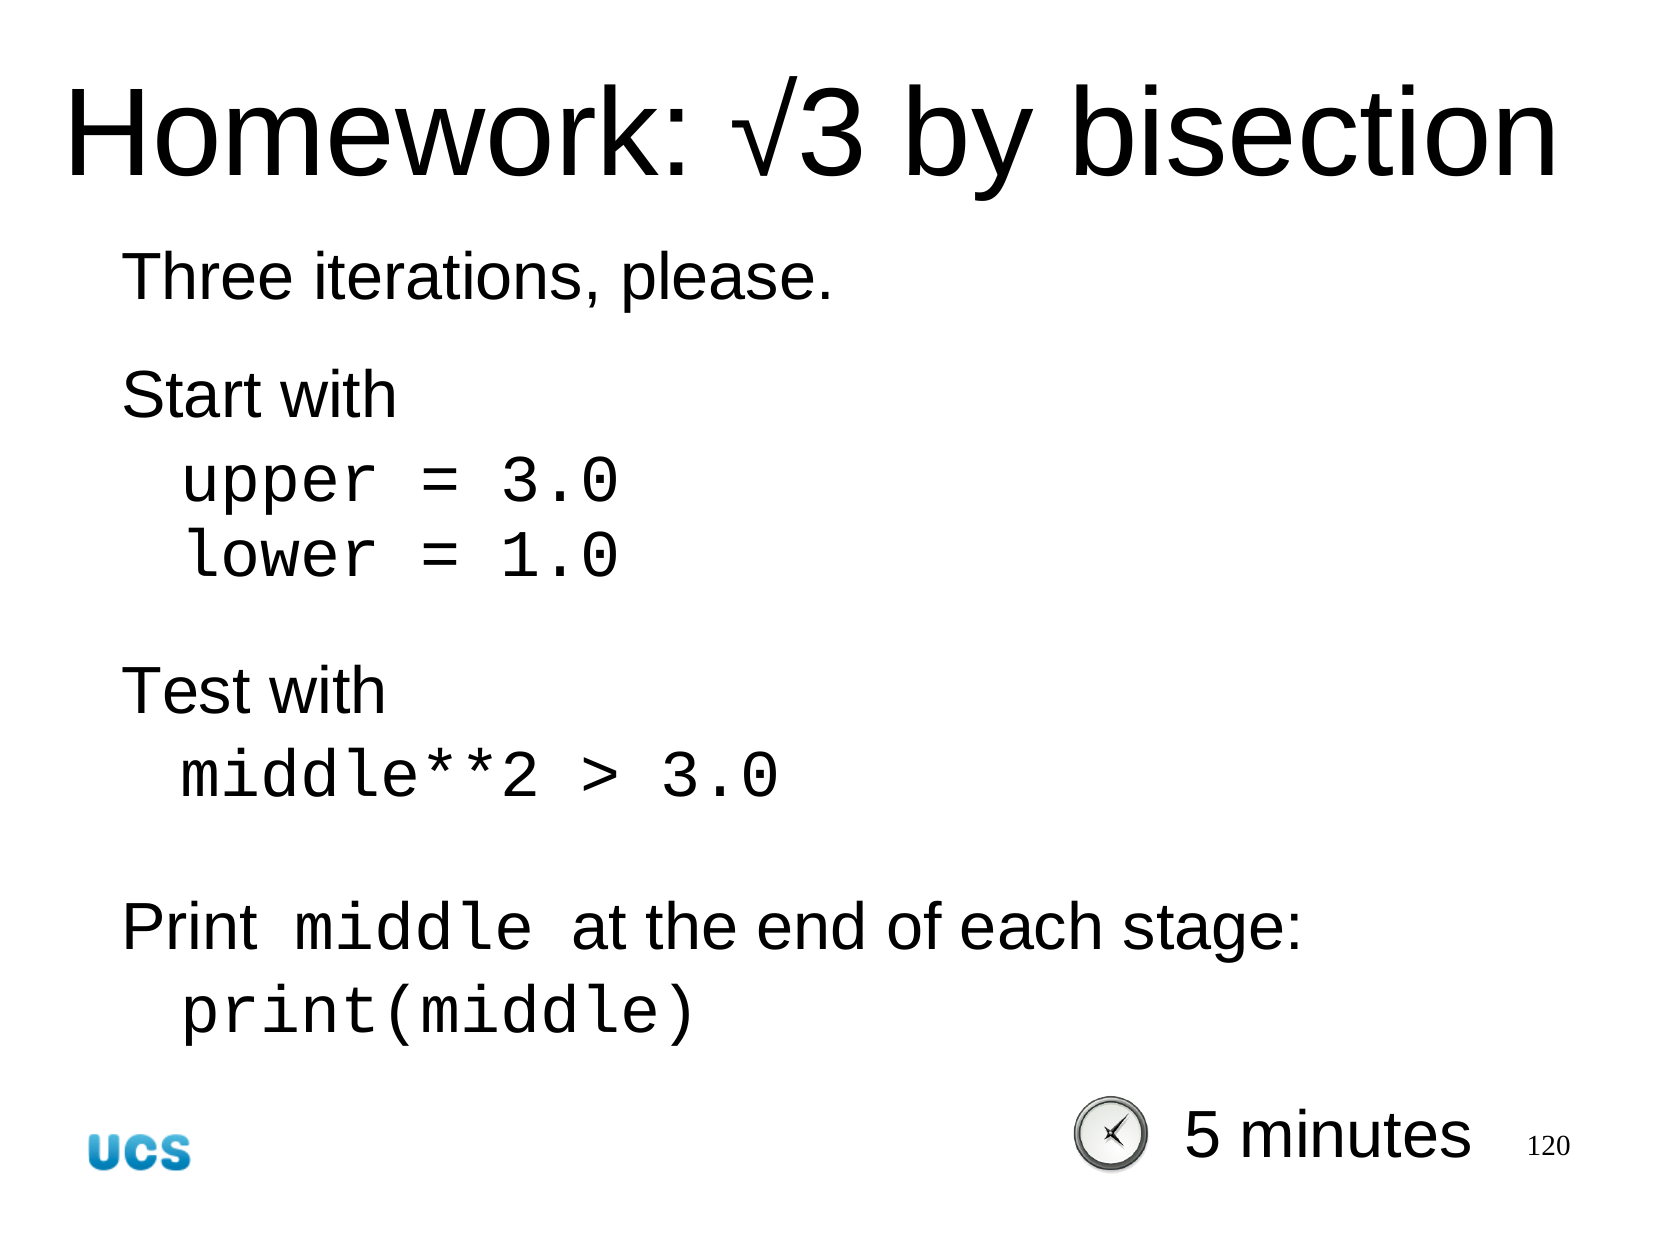

Homework: √3 by bisection
Three iterations, please.
Start with
upper = 3.0
lower = 1.0
Test with
middle**2 > 3.0
Print middle at the end of each stage:
print(middle)
5 minutes
120